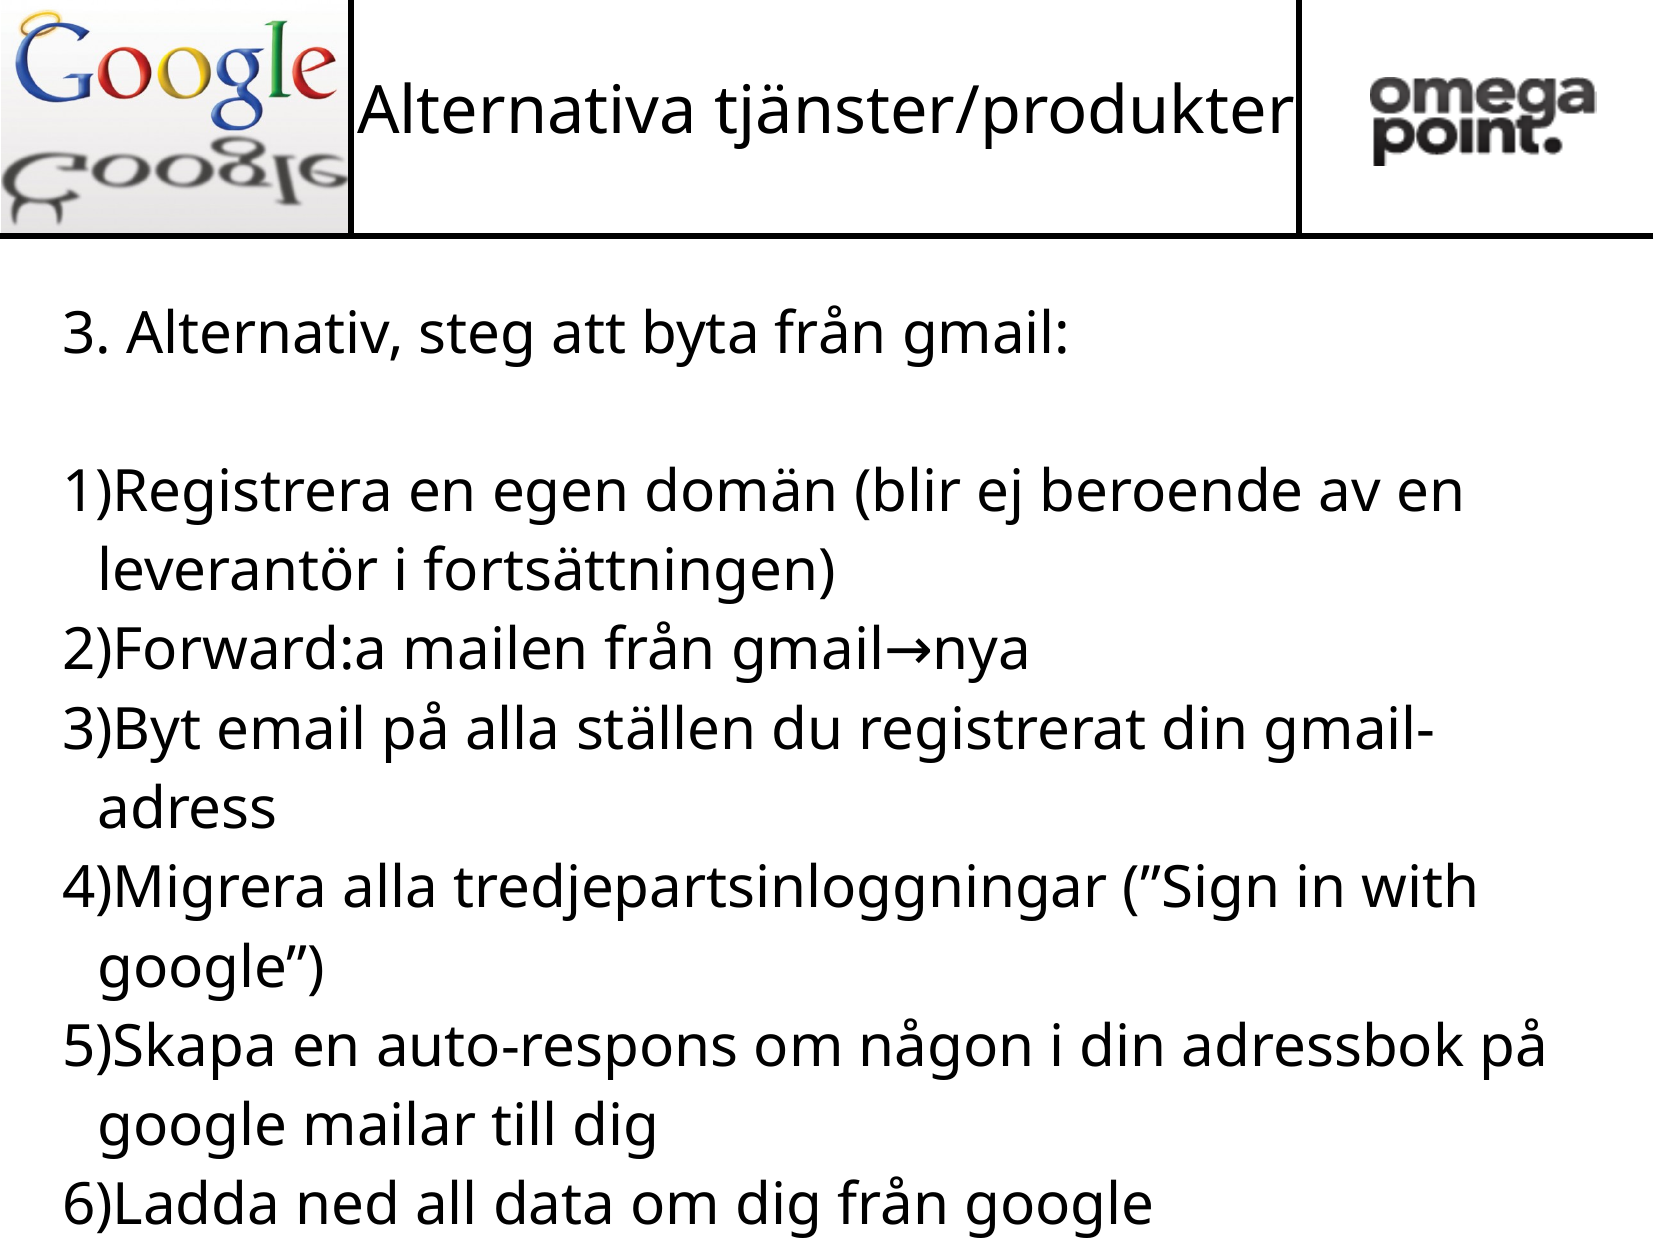

Alternativa tjänster/produkter
3. Alternativ, steg att byta från gmail:
Registrera en egen domän (blir ej beroende av en leverantör i fortsättningen)
Forward:a mailen från gmail→nya
Byt email på alla ställen du registrerat din gmail-adress
Migrera alla tredjepartsinloggningar (”Sign in with google”)
Skapa en auto-respons om någon i din adressbok på google mailar till dig
Ladda ned all data om dig från google
Stäng ditt google-konto